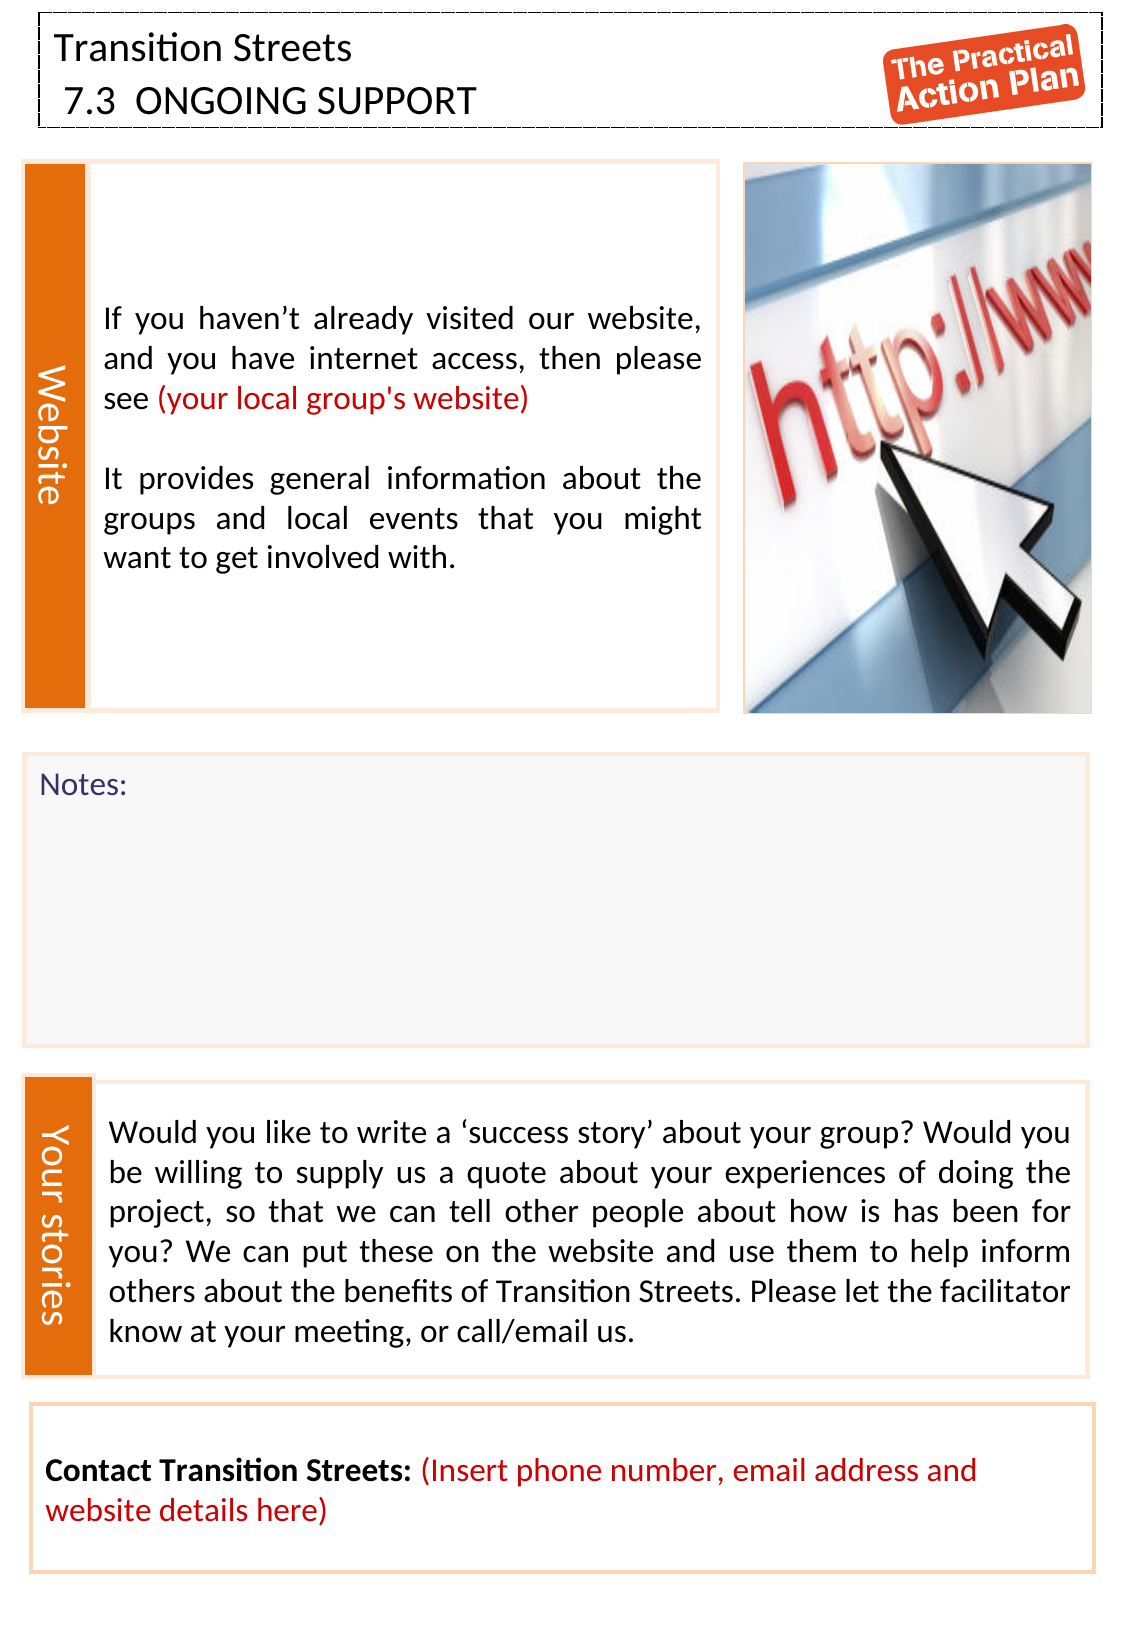

7.3 ONGOING SUPPORT
Website
If you haven’t already visited our website, and you have internet access, then please see (your local group's website)
It provides general information about the groups and local events that you might want to get involved with.
Notes:
Your stories
Would you like to write a ‘success story’ about your group? Would you be willing to supply us a quote about your experiences of doing the project, so that we can tell other people about how is has been for you? We can put these on the website and use them to help inform others about the benefits of Transition Streets. Please let the facilitator know at your meeting, or call/email us.
Contact Transition Streets: (Insert phone number, email address and website details here)